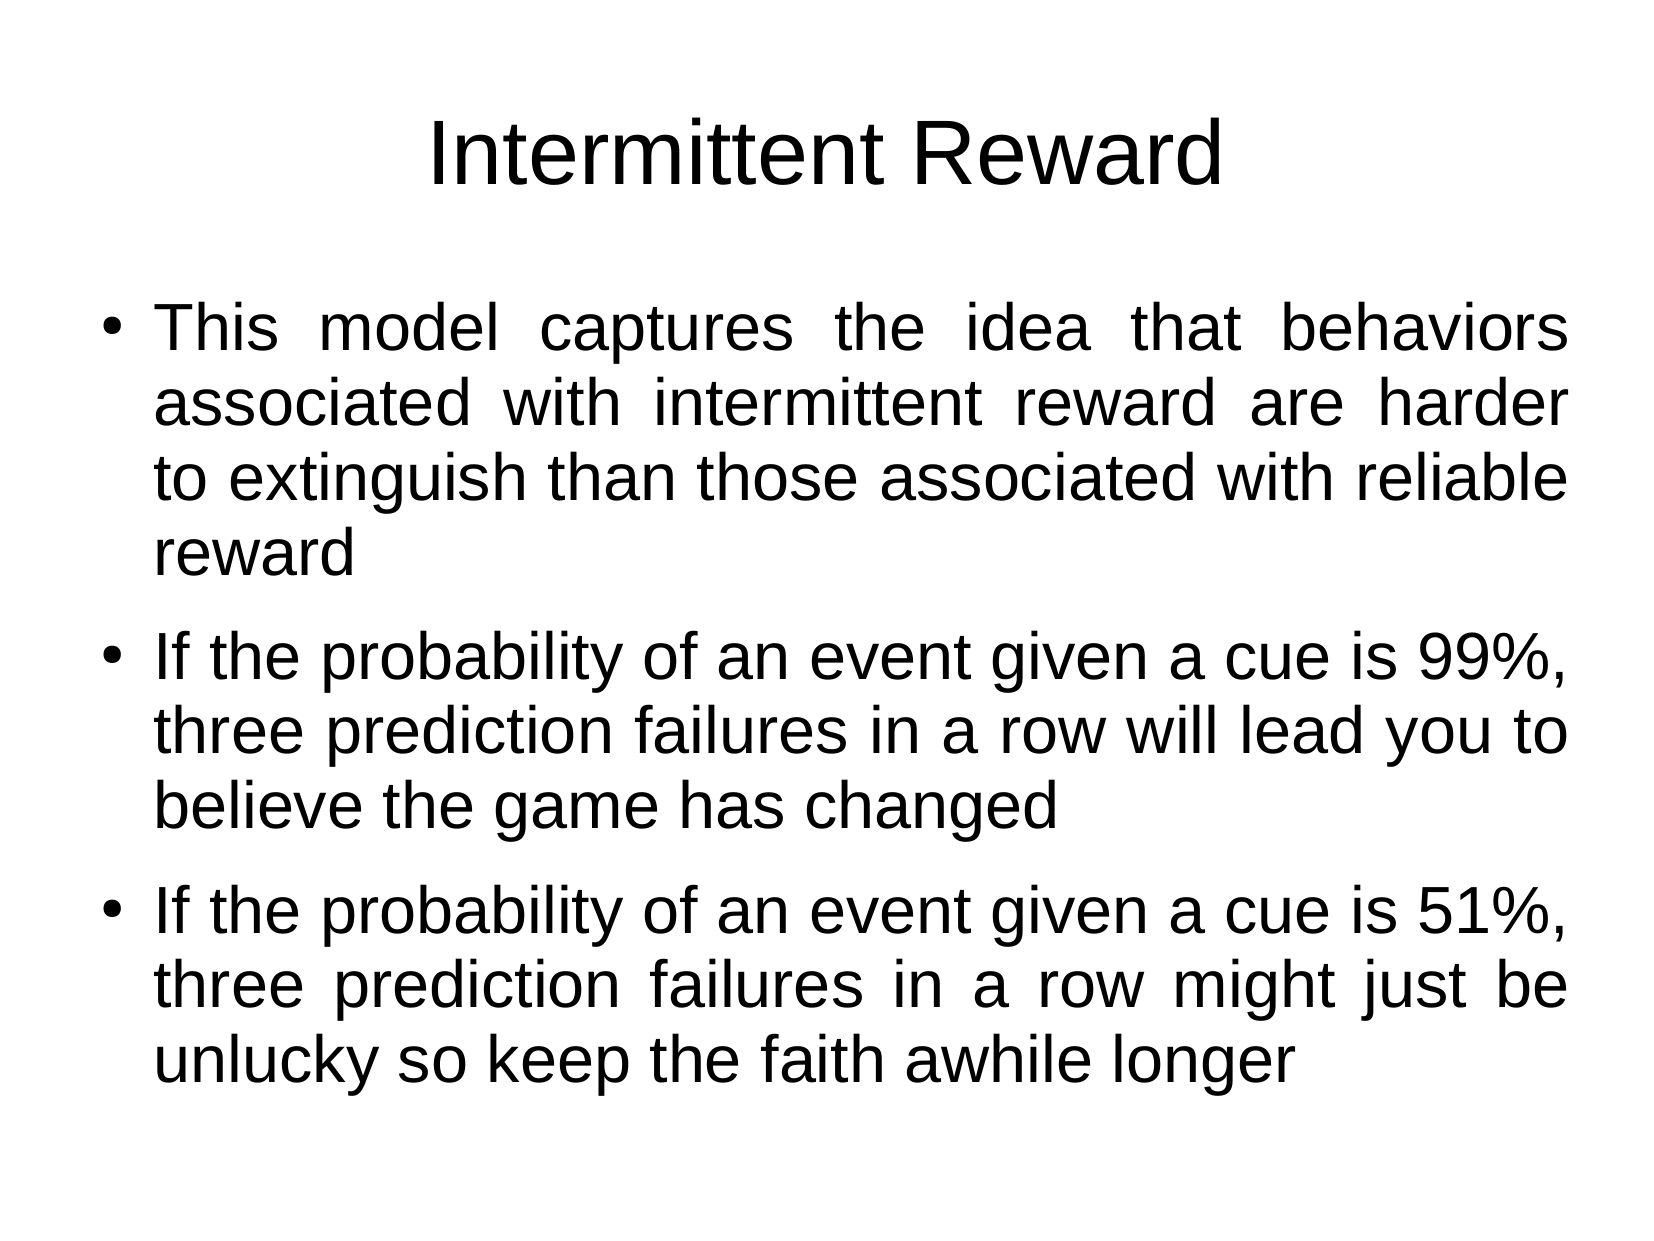

# Intermittent Reward
This model captures the idea that behaviors associated with intermittent reward are harder to extinguish than those associated with reliable reward
If the probability of an event given a cue is 99%,
three prediction failures in a row will lead you to believe the game has changed
If the probability of an event given a cue is 51%, three prediction failures in a row might just be unlucky so keep the faith awhile longer